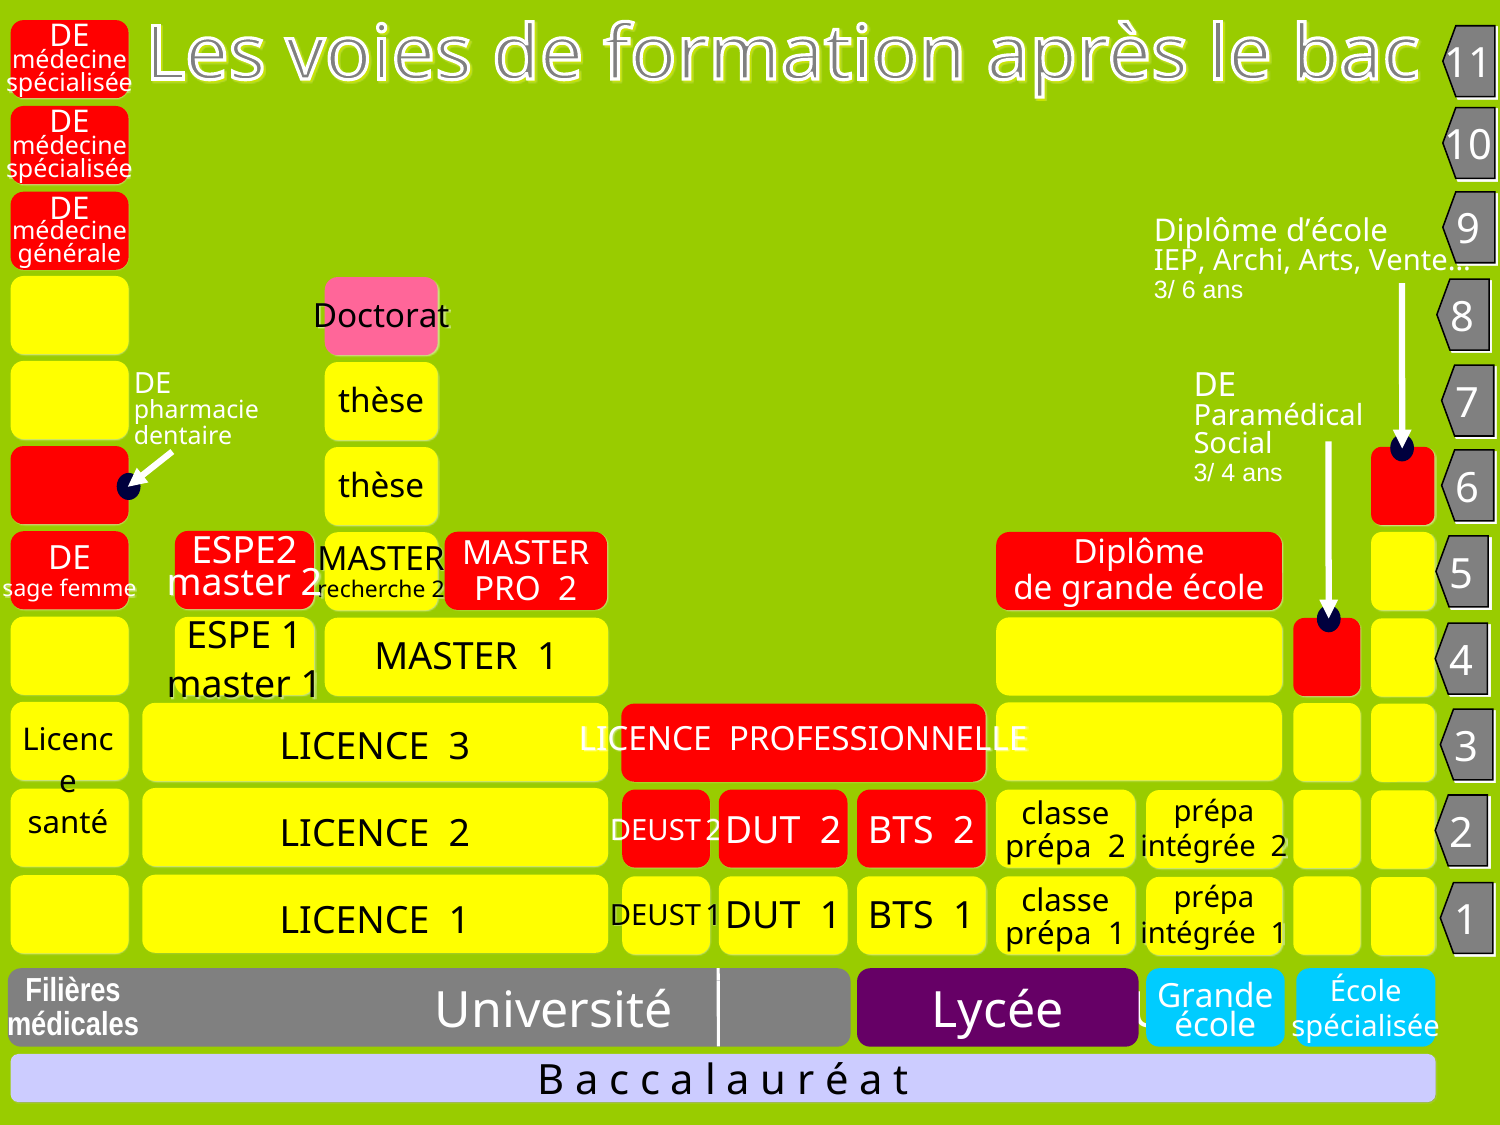

DE
médecine
spécialisée
Les voies de formation après le bac
11
DE
médecine
spécialisée
10
DE
médecine
générale
9
Diplôme d’école
IEP, Archi, Arts, Vente…
3/ 6 ans
Doctorat
8
DE
Paramédical
Social
3/ 4 ans
DE
pharmacie
dentaire
thèse
7
thèse
6
ESPE2
master 2
DE
sage femme
MASTER
PRO 2
Diplôme
de grande école
MASTER
recherche 2
5
ESPE 1
master 1
MASTER 1
4
LICENCE 3
LICENCE PROFESSIONNELLE
Licence
santé
3
LICENCE 2
DEUST 2
DUT 2
BTS 2
classe
prépa 2
prépa
intégrée 2
2
LICENCE 1
DEUST 1
DUT 1
BTS 1
classe
prépa 1
prépa
intégrée 1
1
Filières
médicales
 Université IUT
Lycée
Grande
école
École
spécialisée
B a c c a l a u r é a t